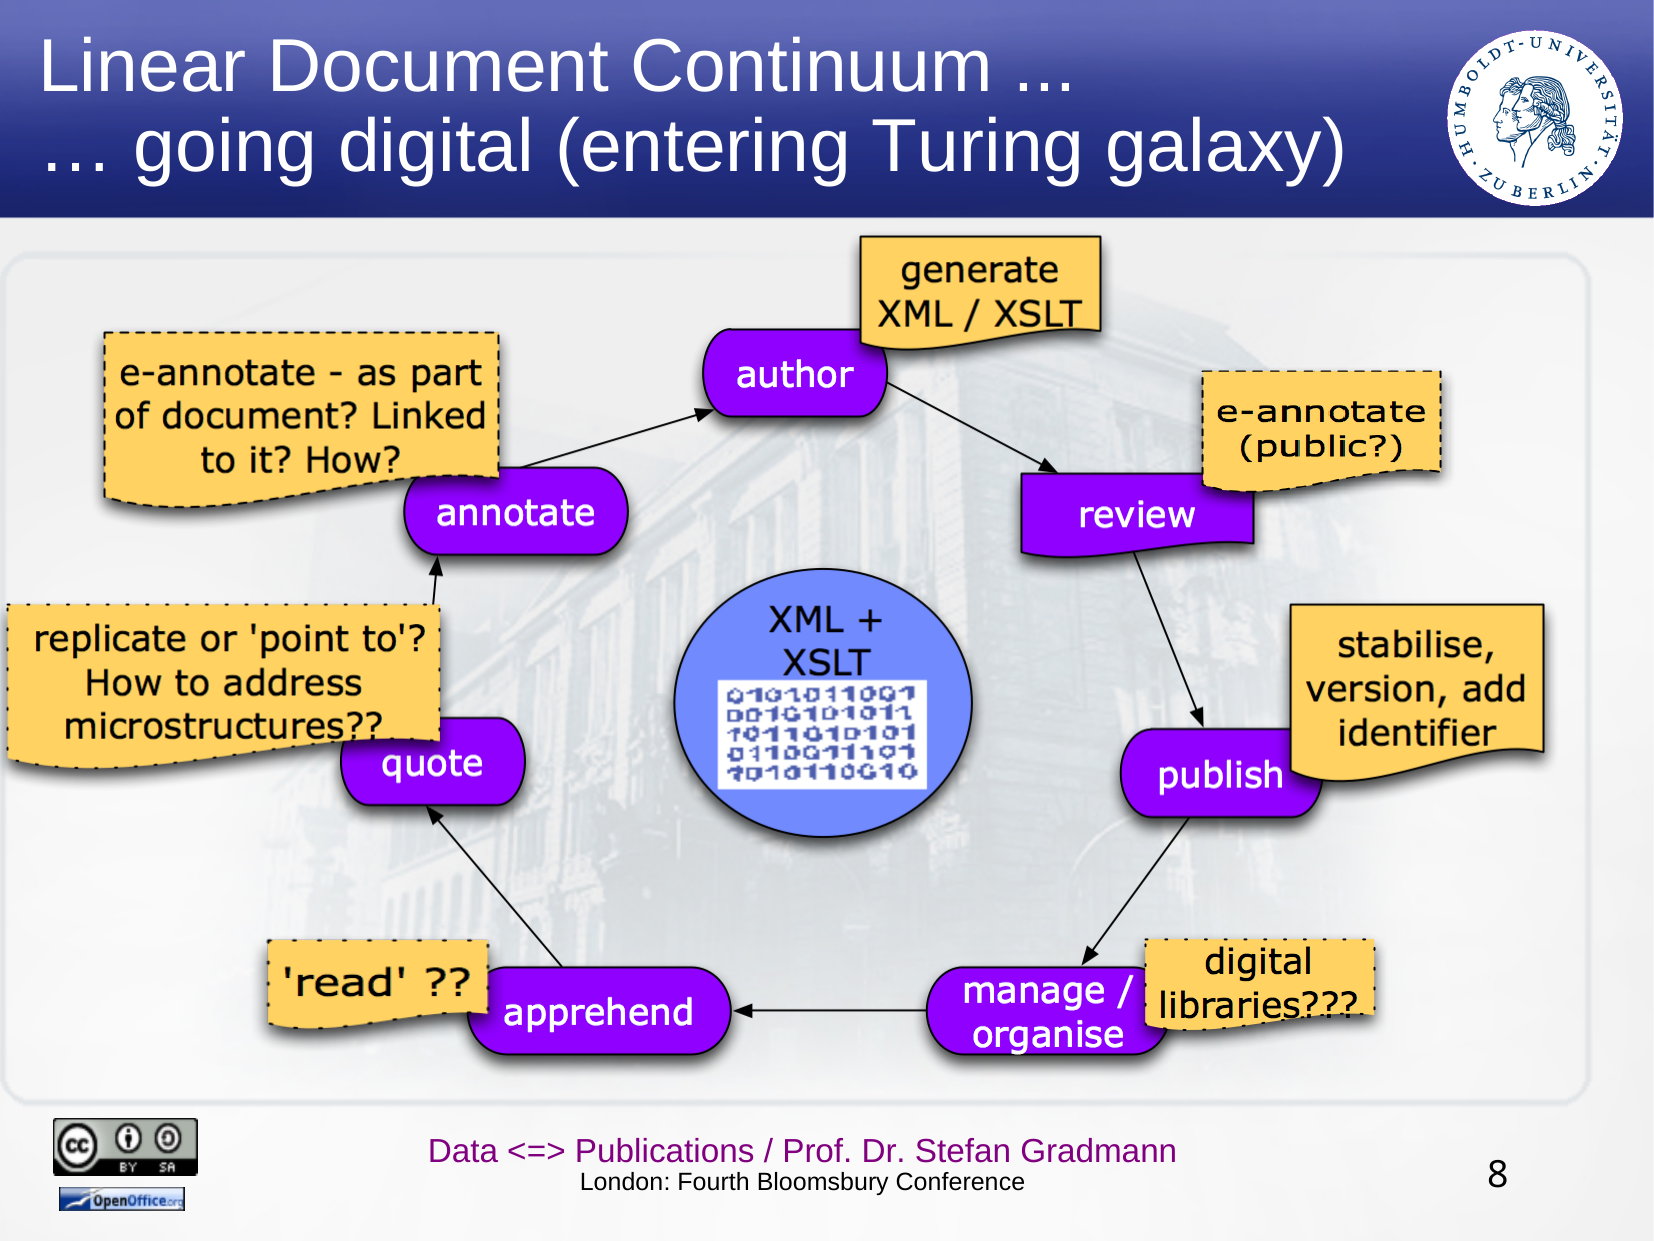

# Linear Document Continuum ... … going digital (entering Turing galaxy)
Data <=> Publications / Prof. Dr. Stefan Gradmann